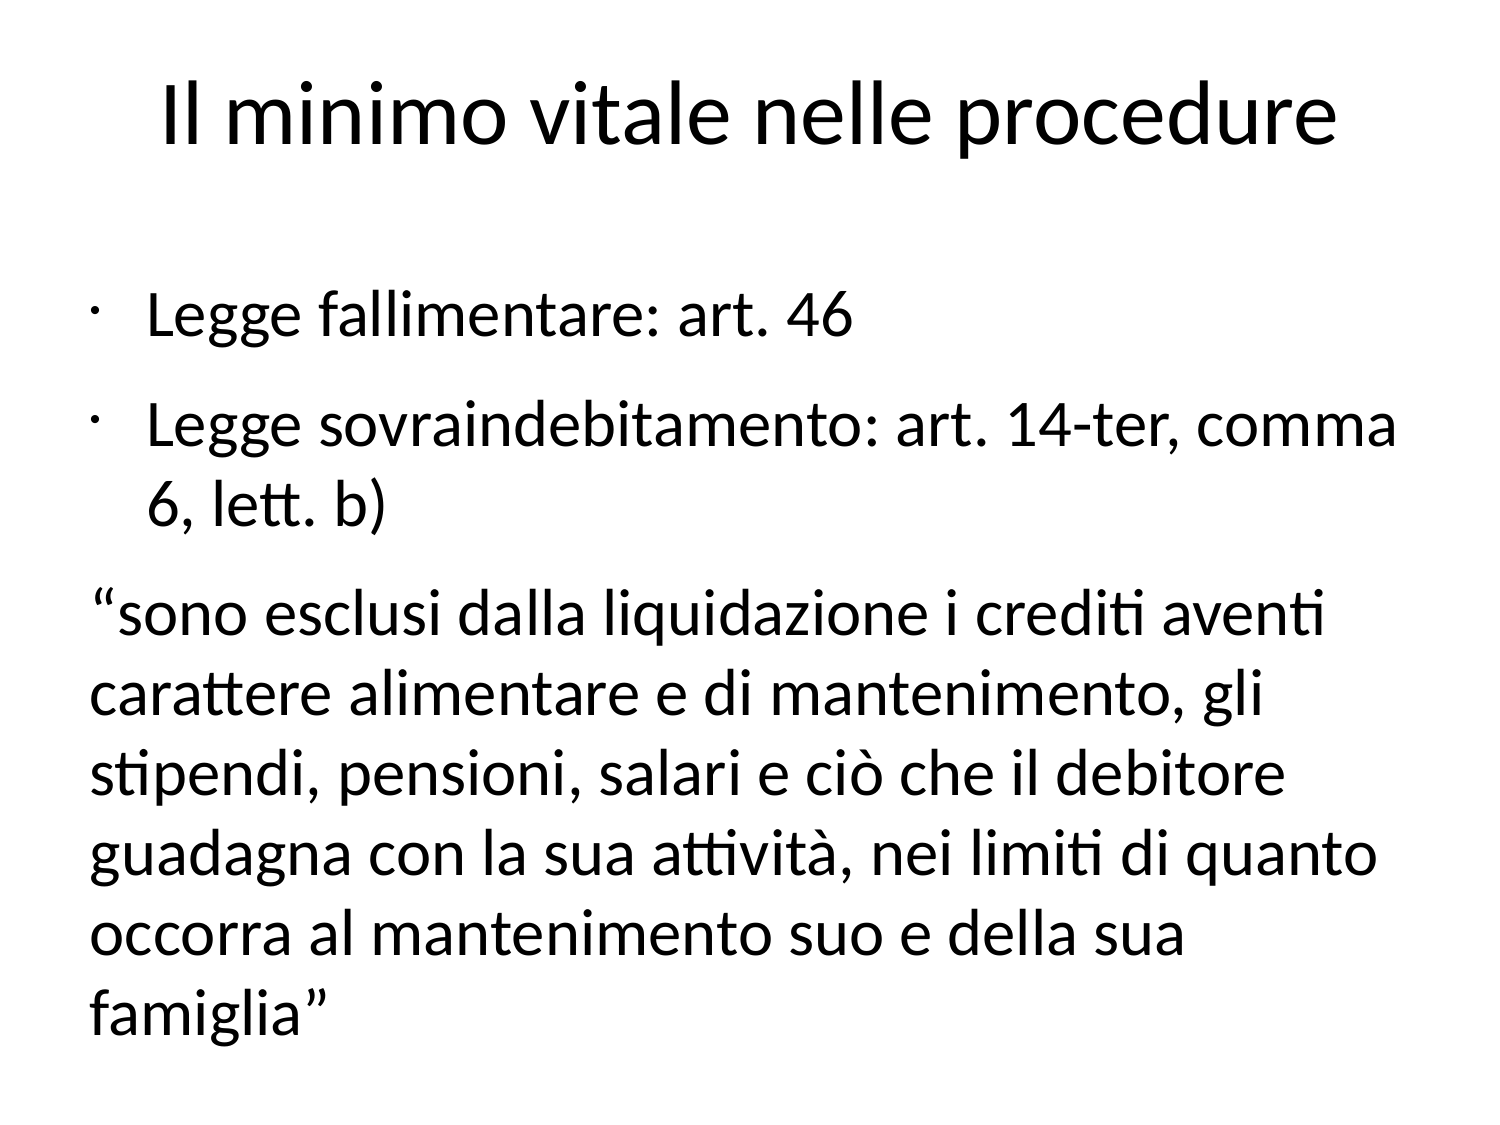

# Il minimo vitale nelle procedure
Legge fallimentare: art. 46
Legge sovraindebitamento: art. 14-ter, comma 6, lett. b)
“sono esclusi dalla liquidazione i crediti aventi carattere alimentare e di mantenimento, gli stipendi, pensioni, salari e ciò che il debitore guadagna con la sua attività, nei limiti di quanto occorra al mantenimento suo e della sua famiglia”